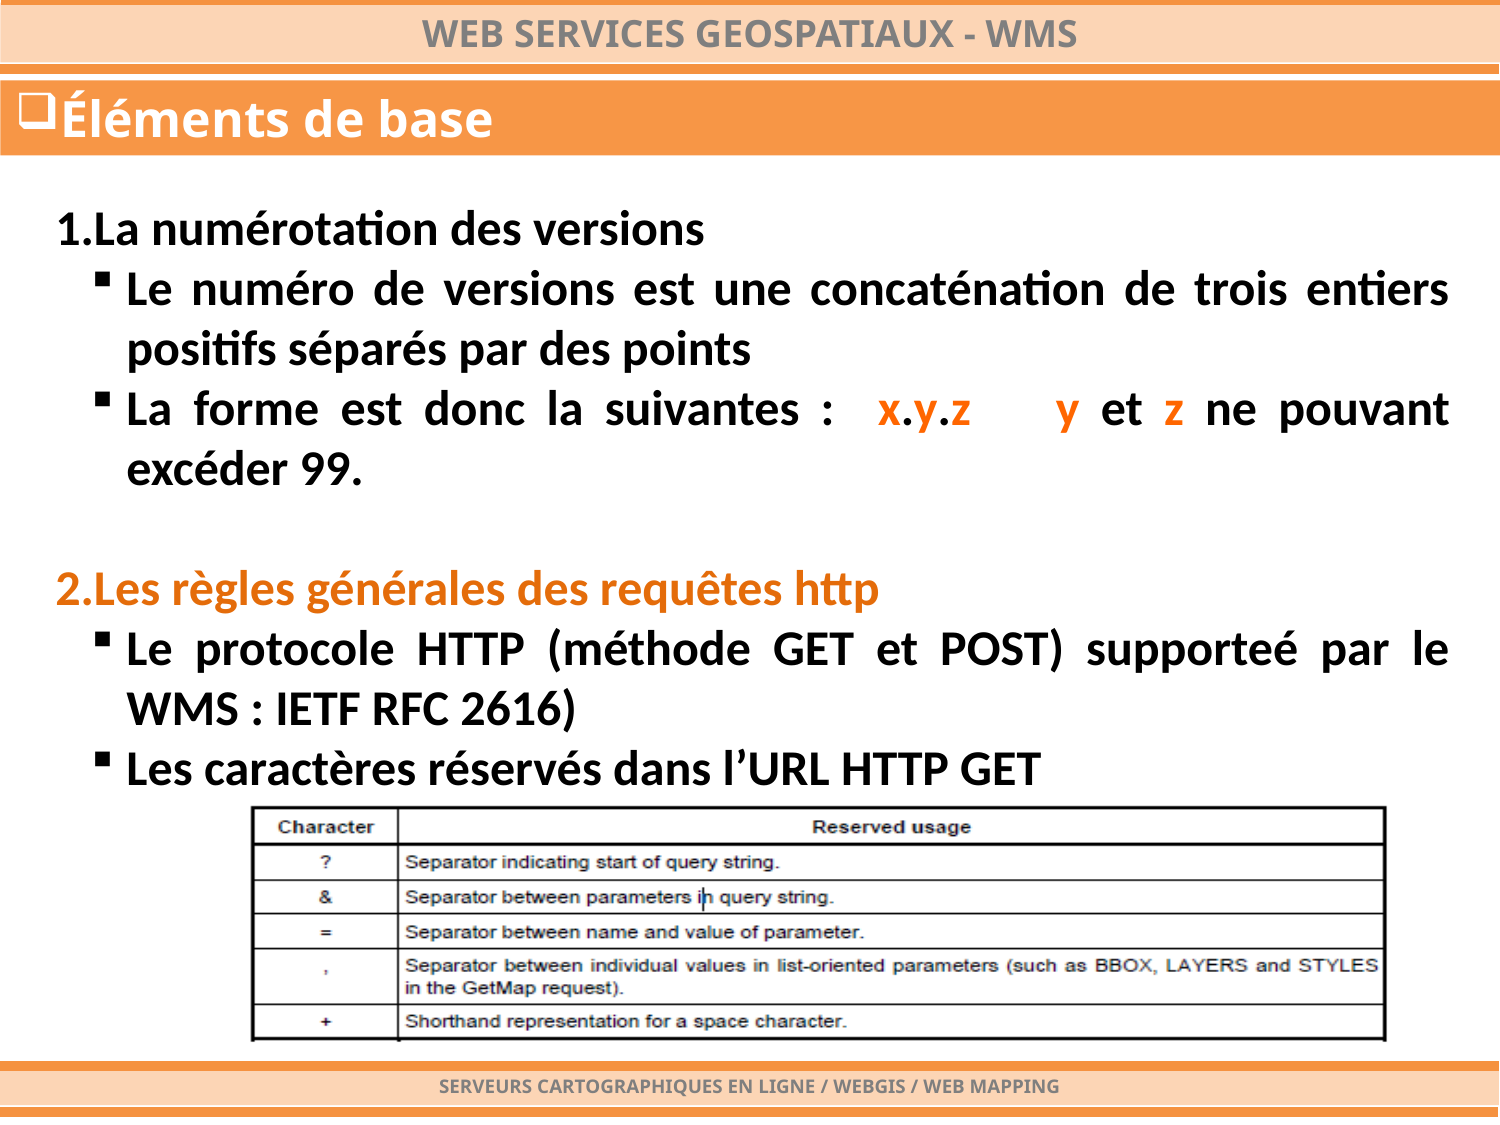

WEB SERVICES GEOSPATIAUX - WMS
Éléments de base
La numérotation des versions
Le numéro de versions est une concaténation de trois entiers positifs séparés par des points
La forme est donc la suivantes : x.y.z y et z ne pouvant excéder 99.
Les règles générales des requêtes http
Le protocole HTTP (méthode GET et POST) supporteé par le WMS : IETF RFC 2616)
Les caractères réservés dans l’URL HTTP GET
SERVEURS CARTOGRAPHIQUES EN LIGNE / WEBGIS / WEB MAPPING